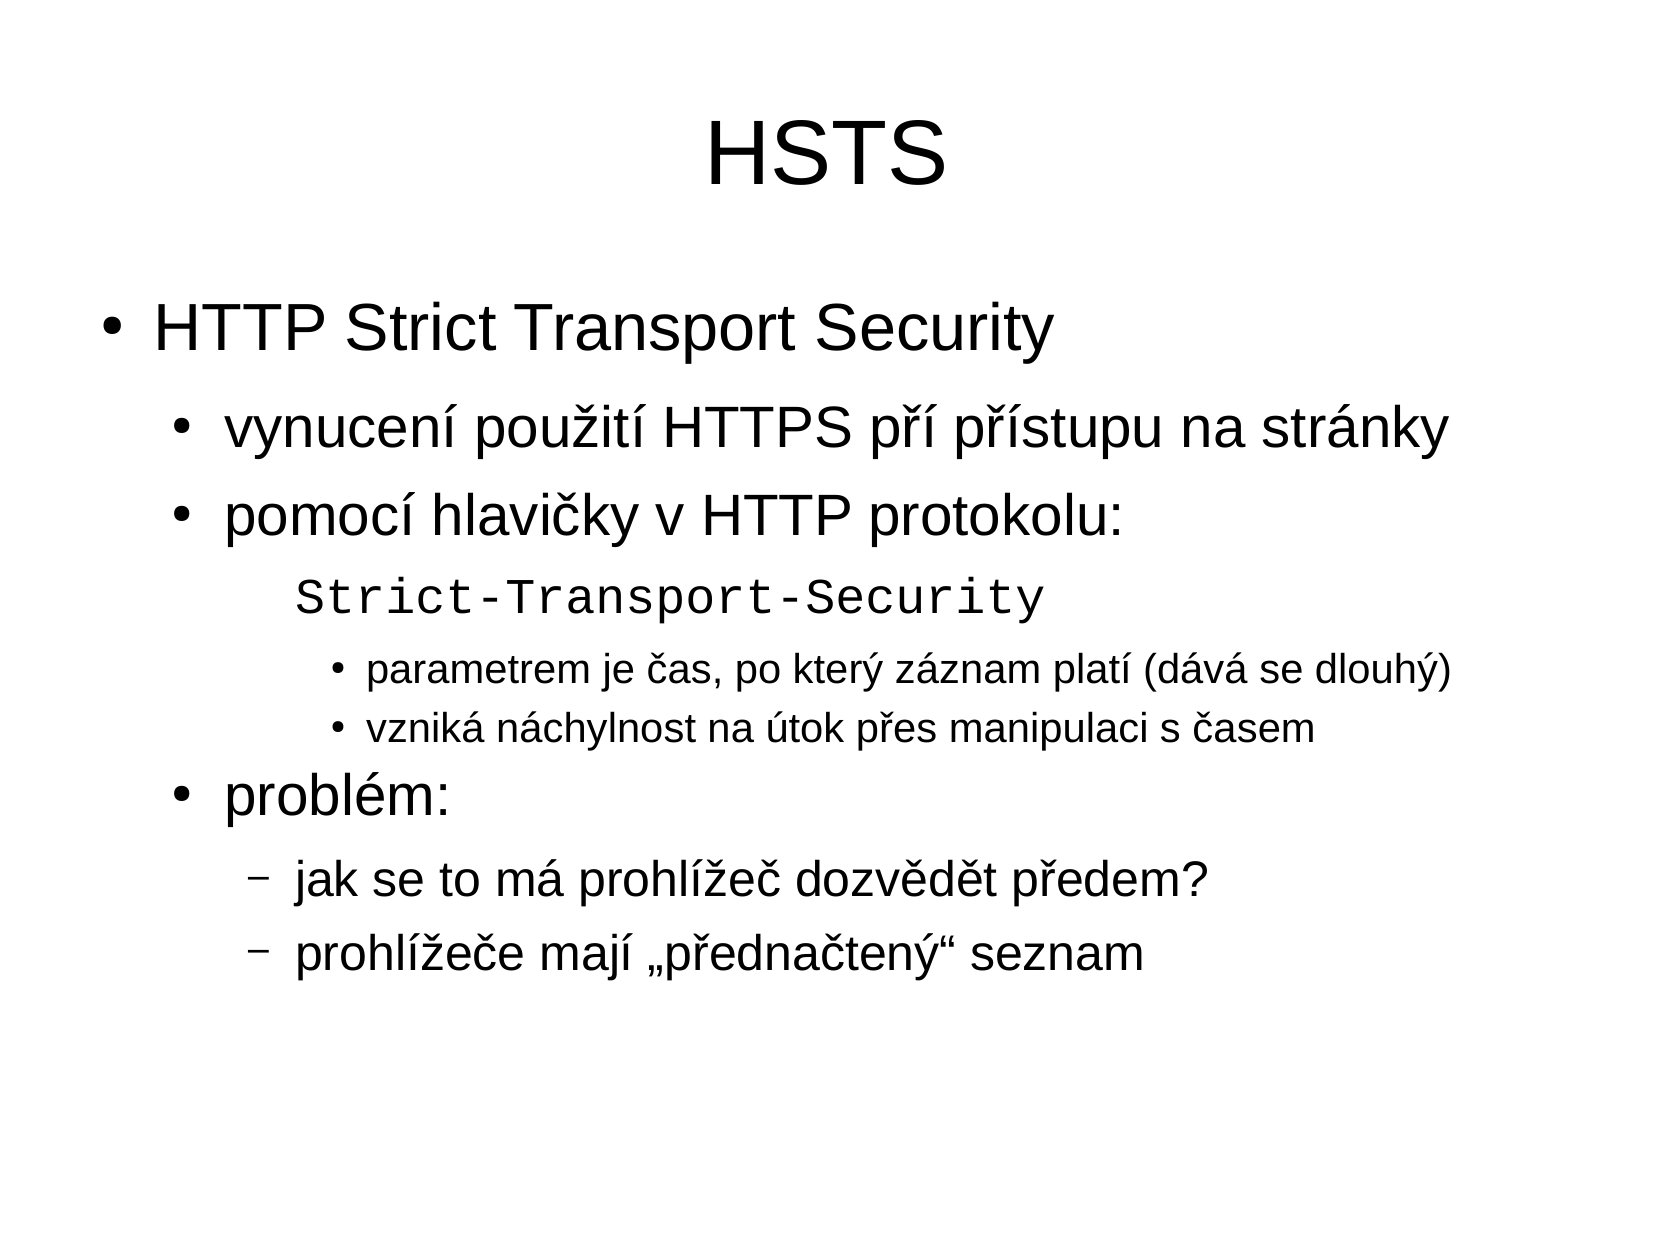

# HSTS
HTTP Strict Transport Security
vynucení použití HTTPS pří přístupu na stránky
pomocí hlavičky v HTTP protokolu:
Strict-Transport-Security
parametrem je čas, po který záznam platí (dává se dlouhý)
vzniká náchylnost na útok přes manipulaci s časem
problém:
jak se to má prohlížeč dozvědět předem?
prohlížeče mají „přednačtený“ seznam